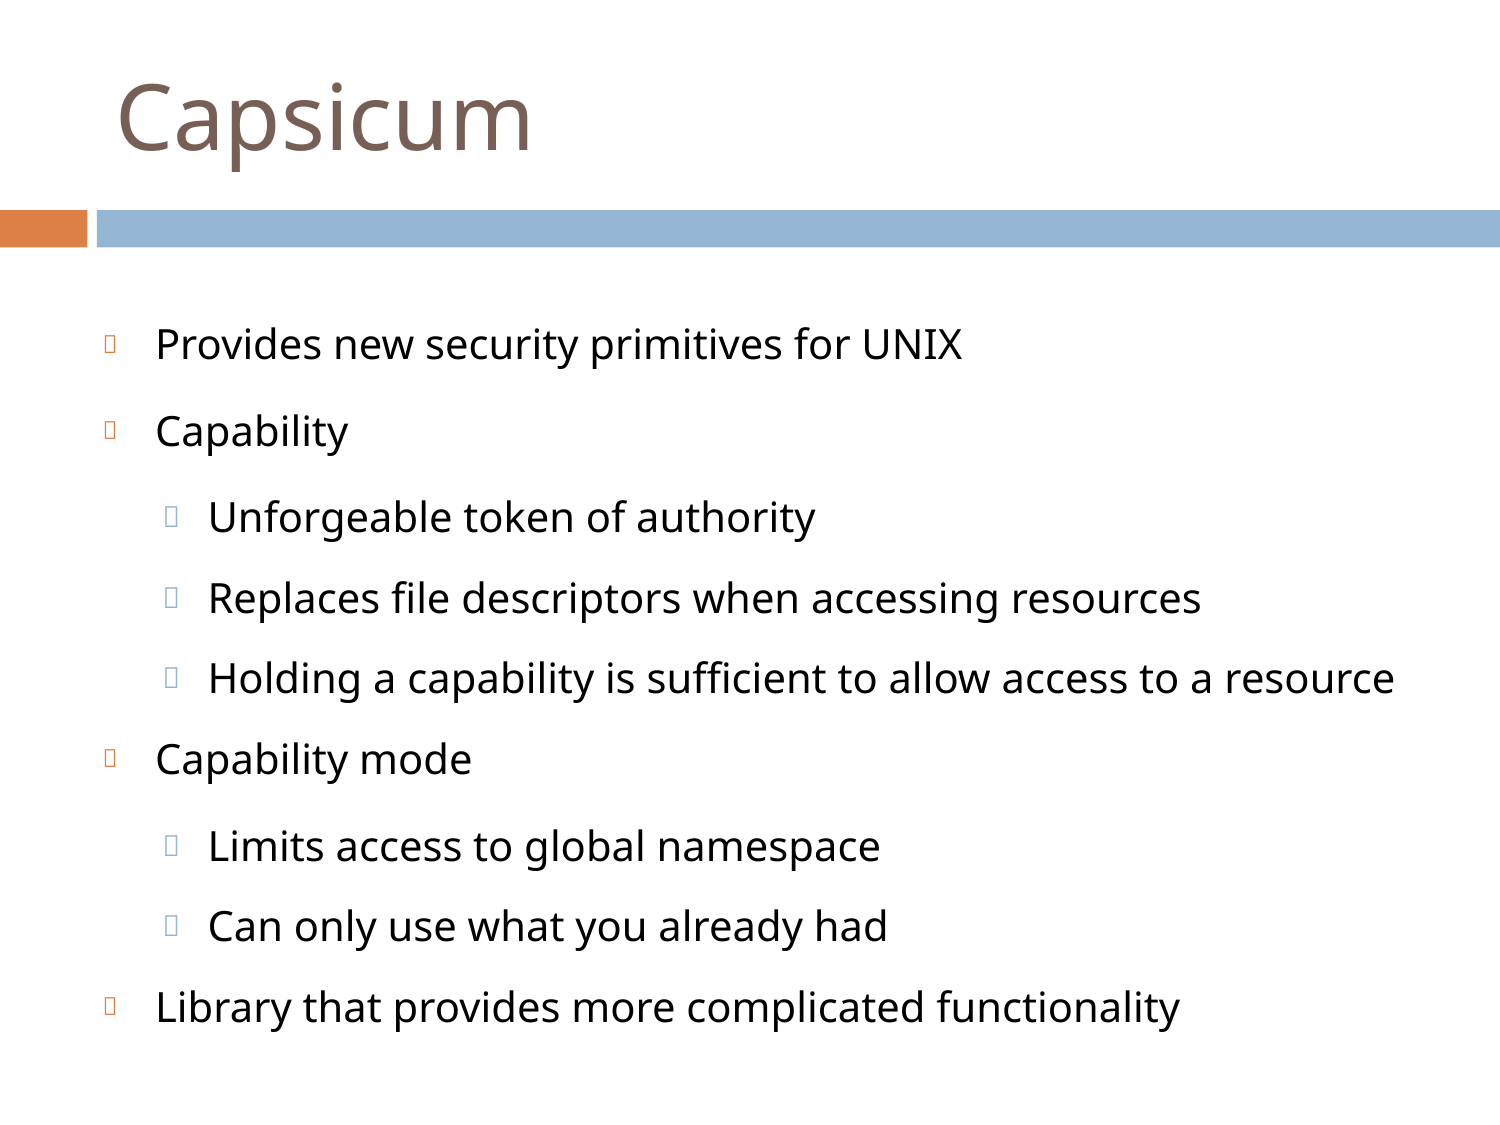

# Capsicum
Provides new security primitives for UNIX
Capability
Unforgeable token of authority
Replaces file descriptors when accessing resources
Holding a capability is sufficient to allow access to a resource
Capability mode
Limits access to global namespace
Can only use what you already had
Library that provides more complicated functionality